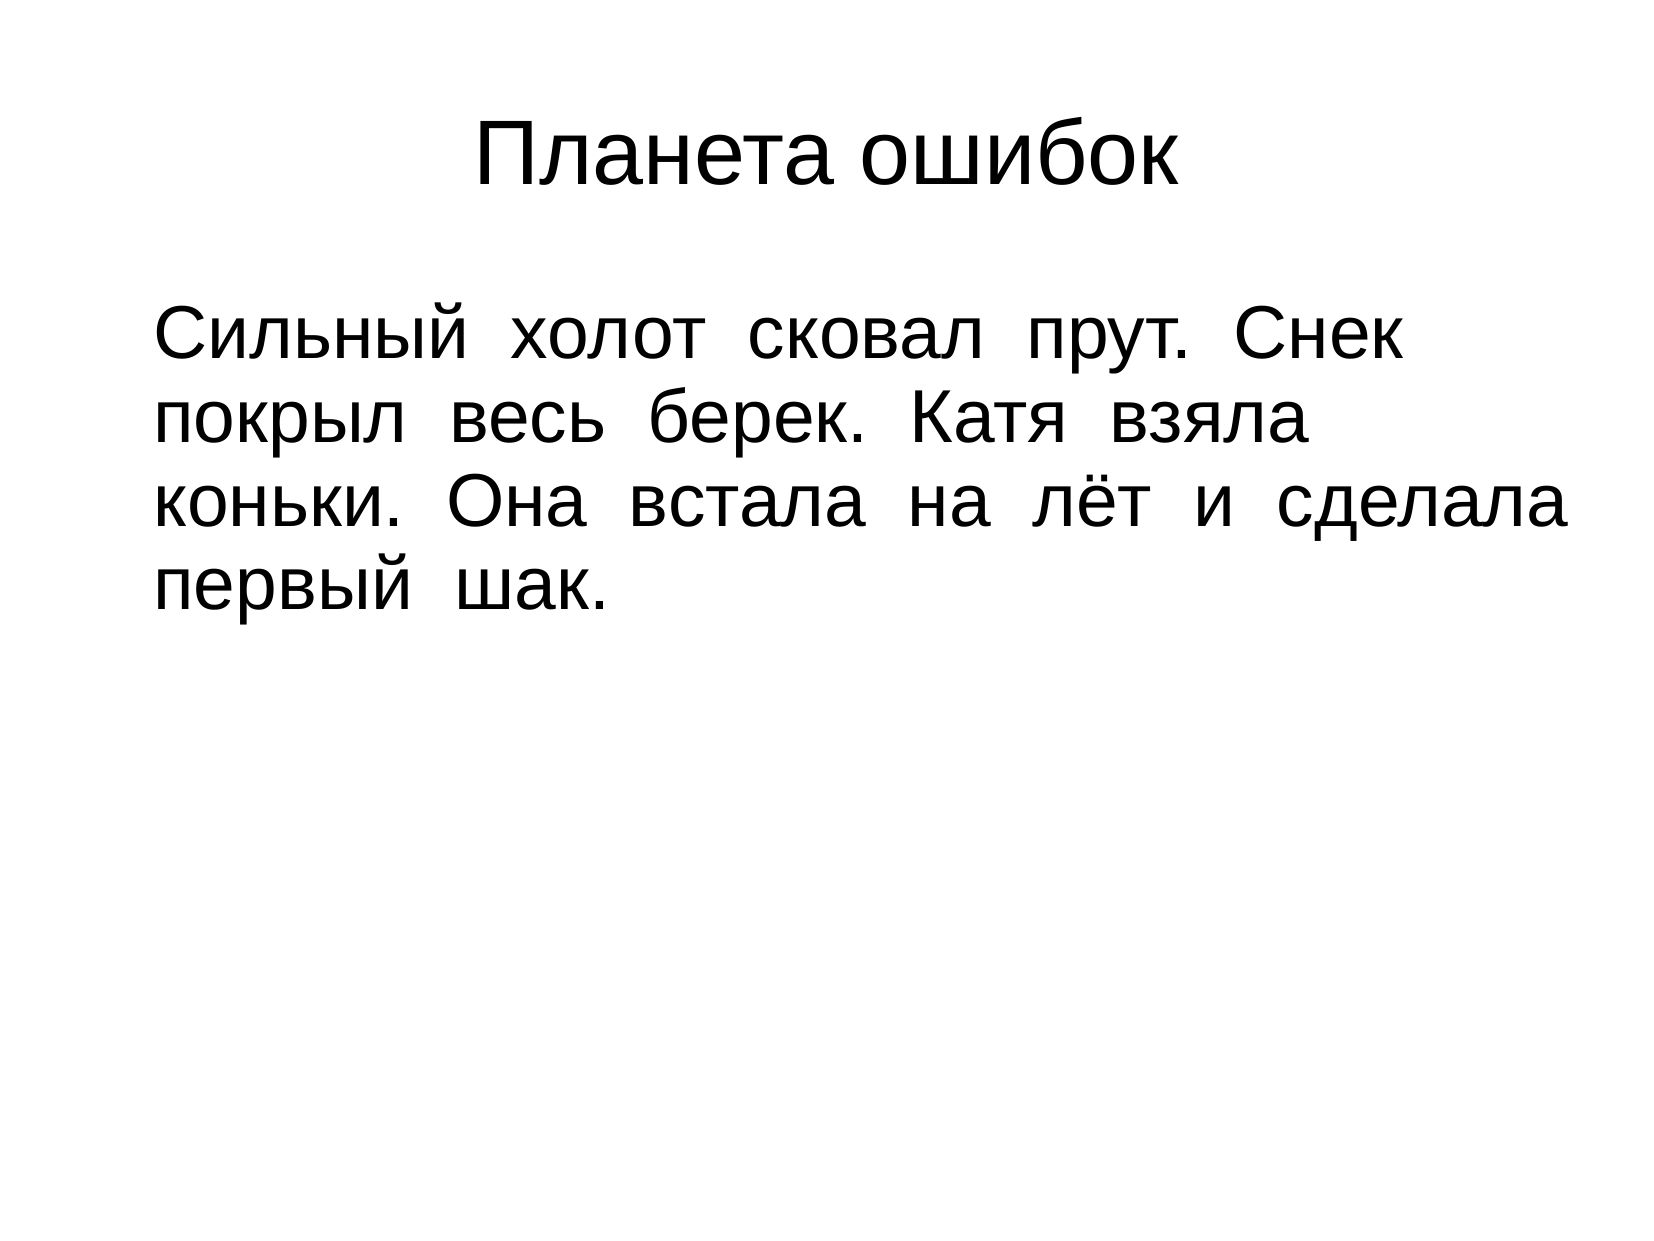

# Планета ошибок
Сильный холот сковал прут. Снек покрыл весь берек. Катя взяла коньки. Она встала на лёт и сделала первый шак.